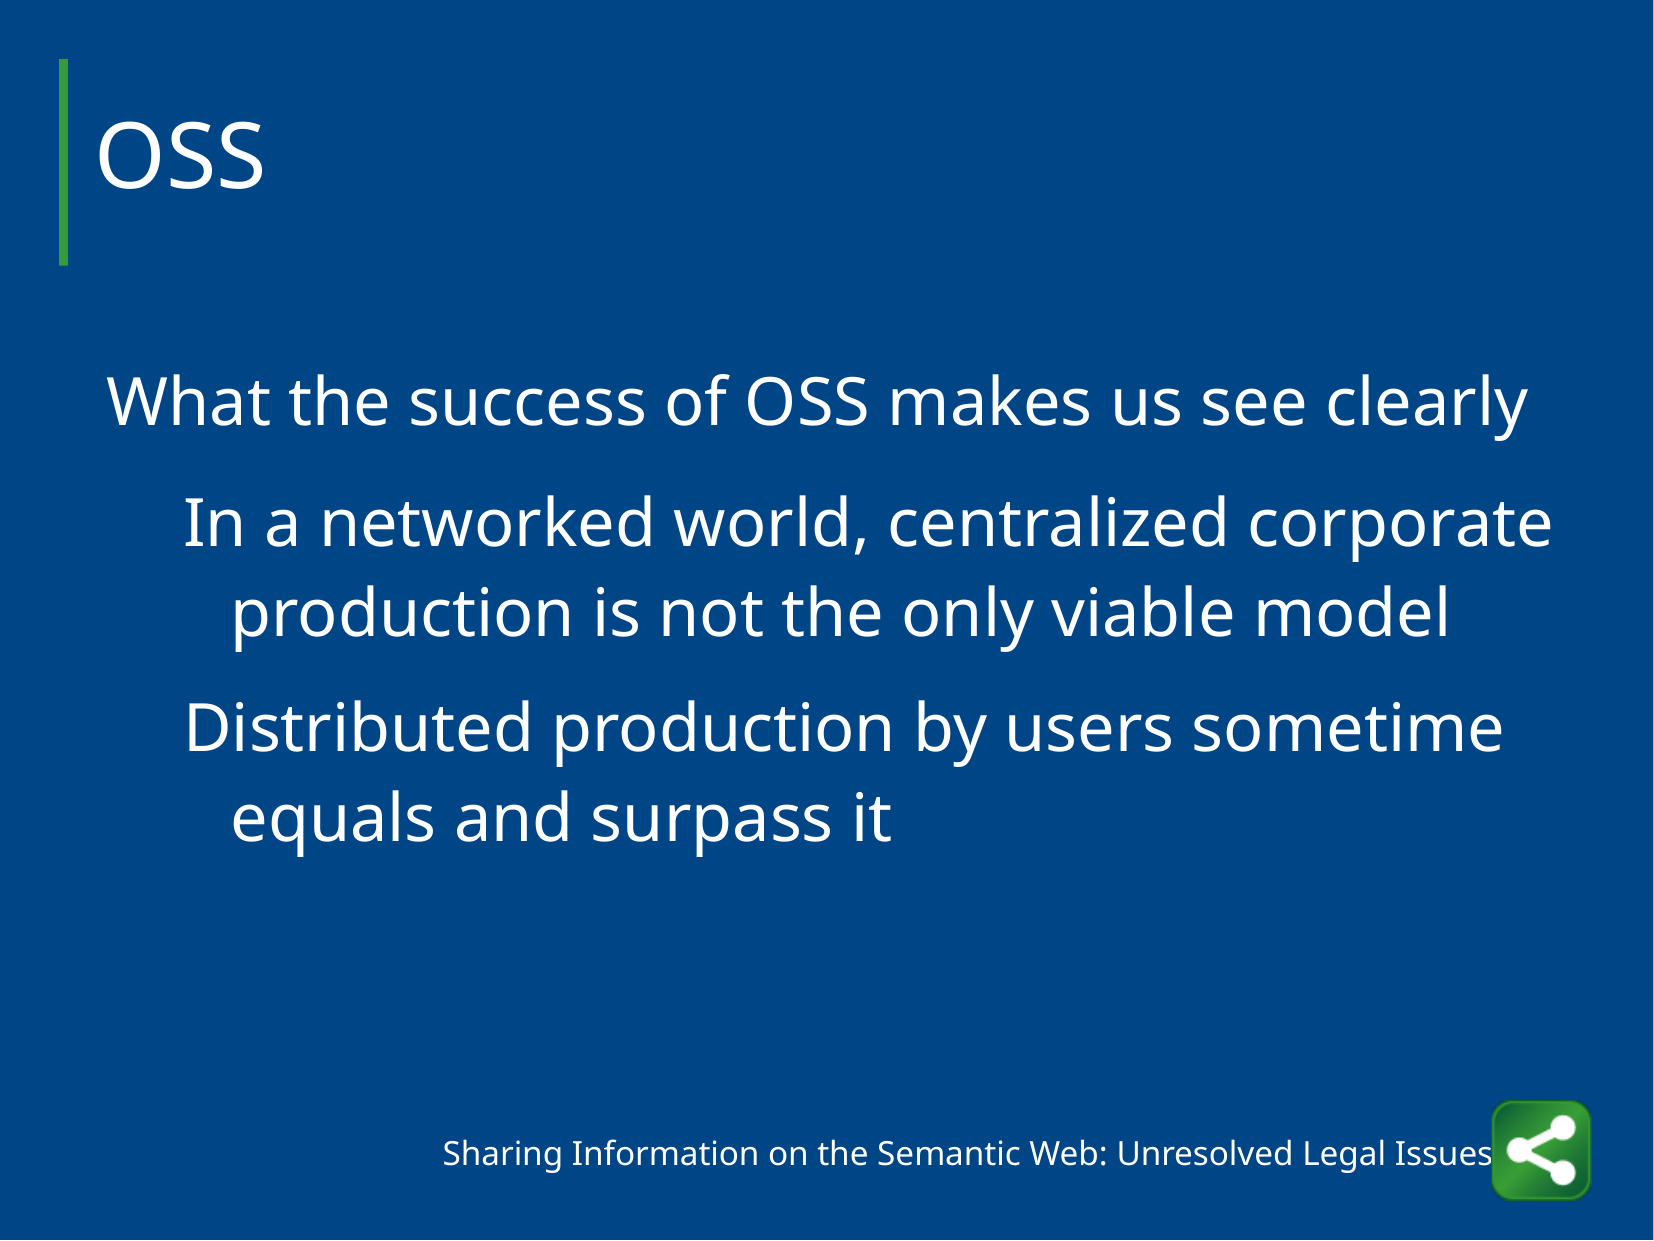

# OSS
What the success of OSS makes us see clearly
In a networked world, centralized corporate production is not the only viable model
Distributed production by users sometime equals and surpass it